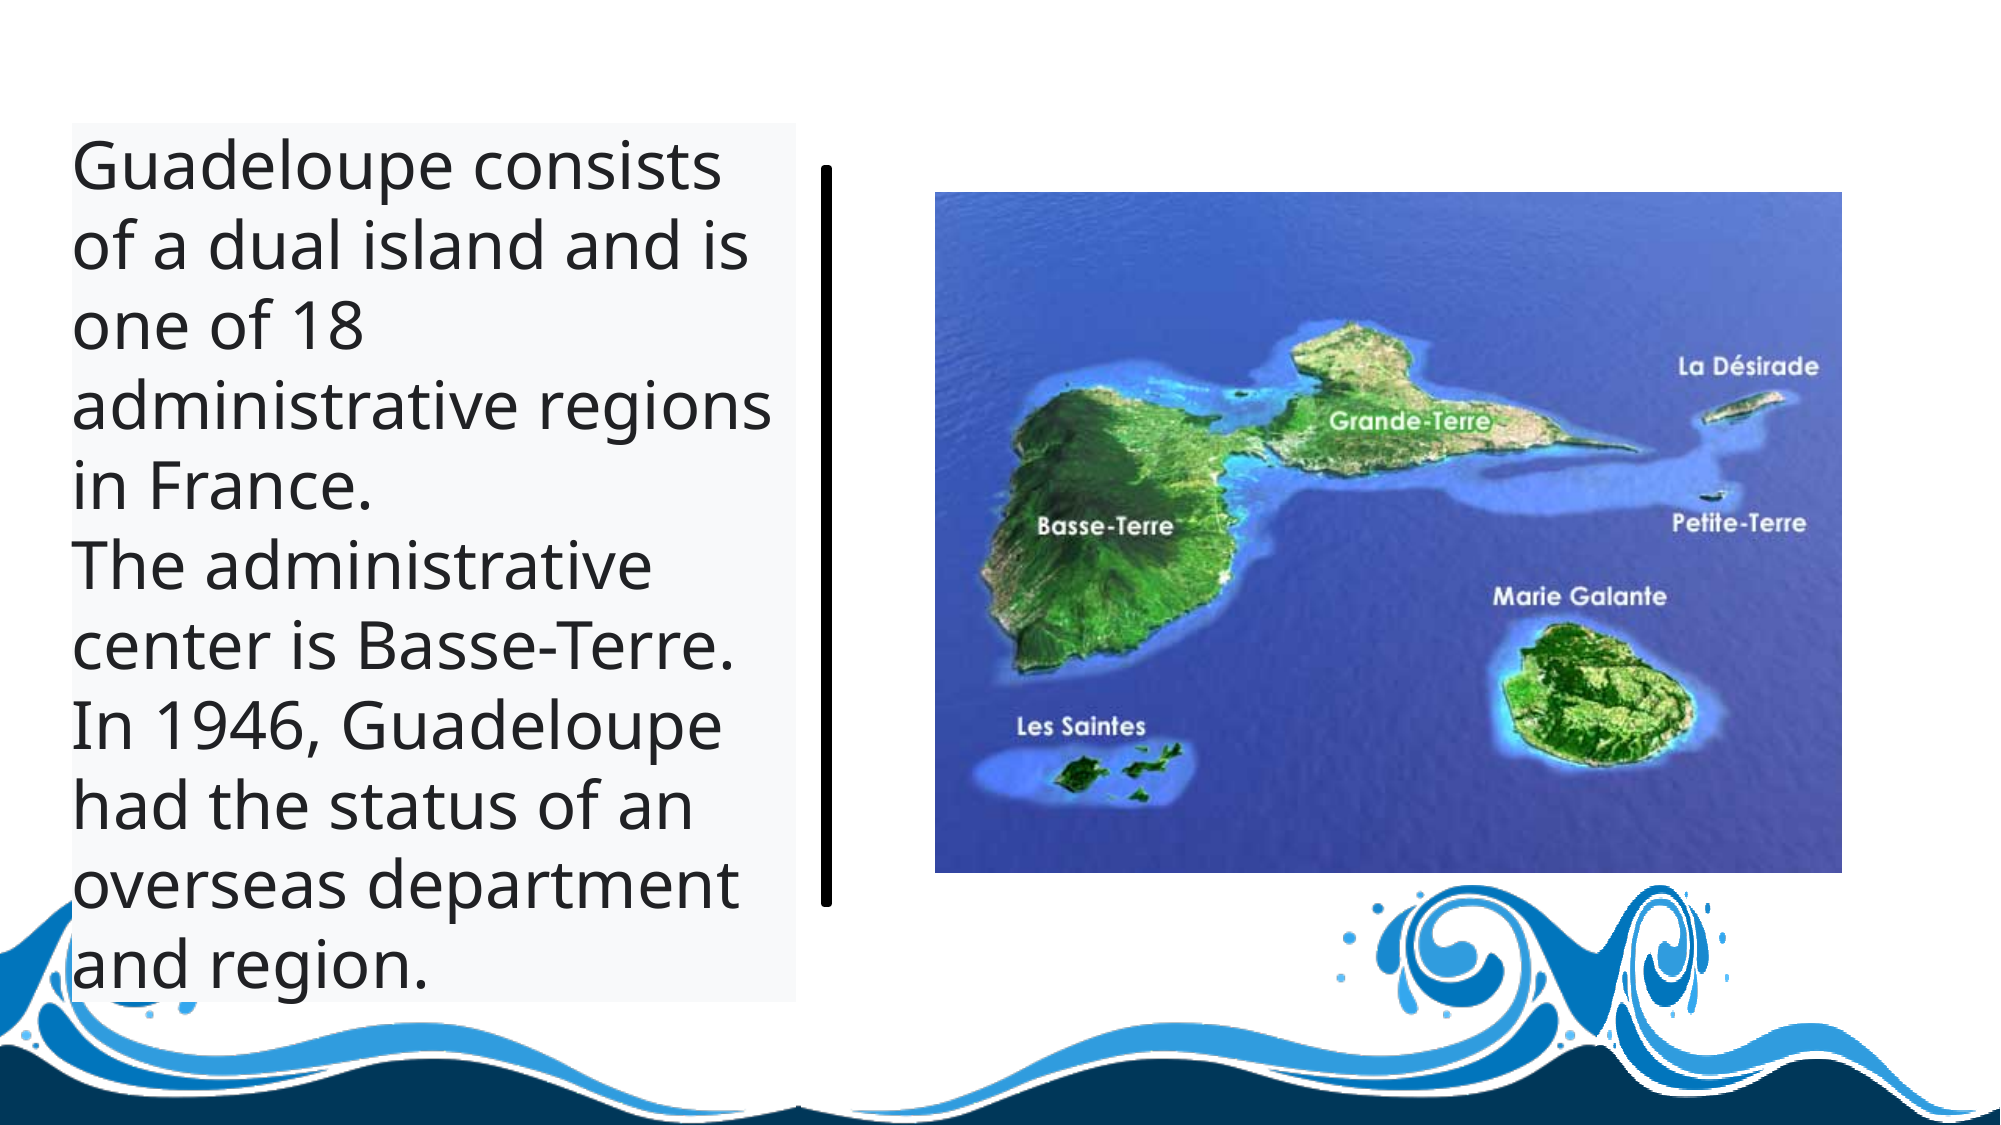

Guadeloupe consists of a dual island and is one of 18 administrative regions in France.
The administrative center is Basse-Terre.
In 1946, Guadeloupe had the status of an overseas department and region.